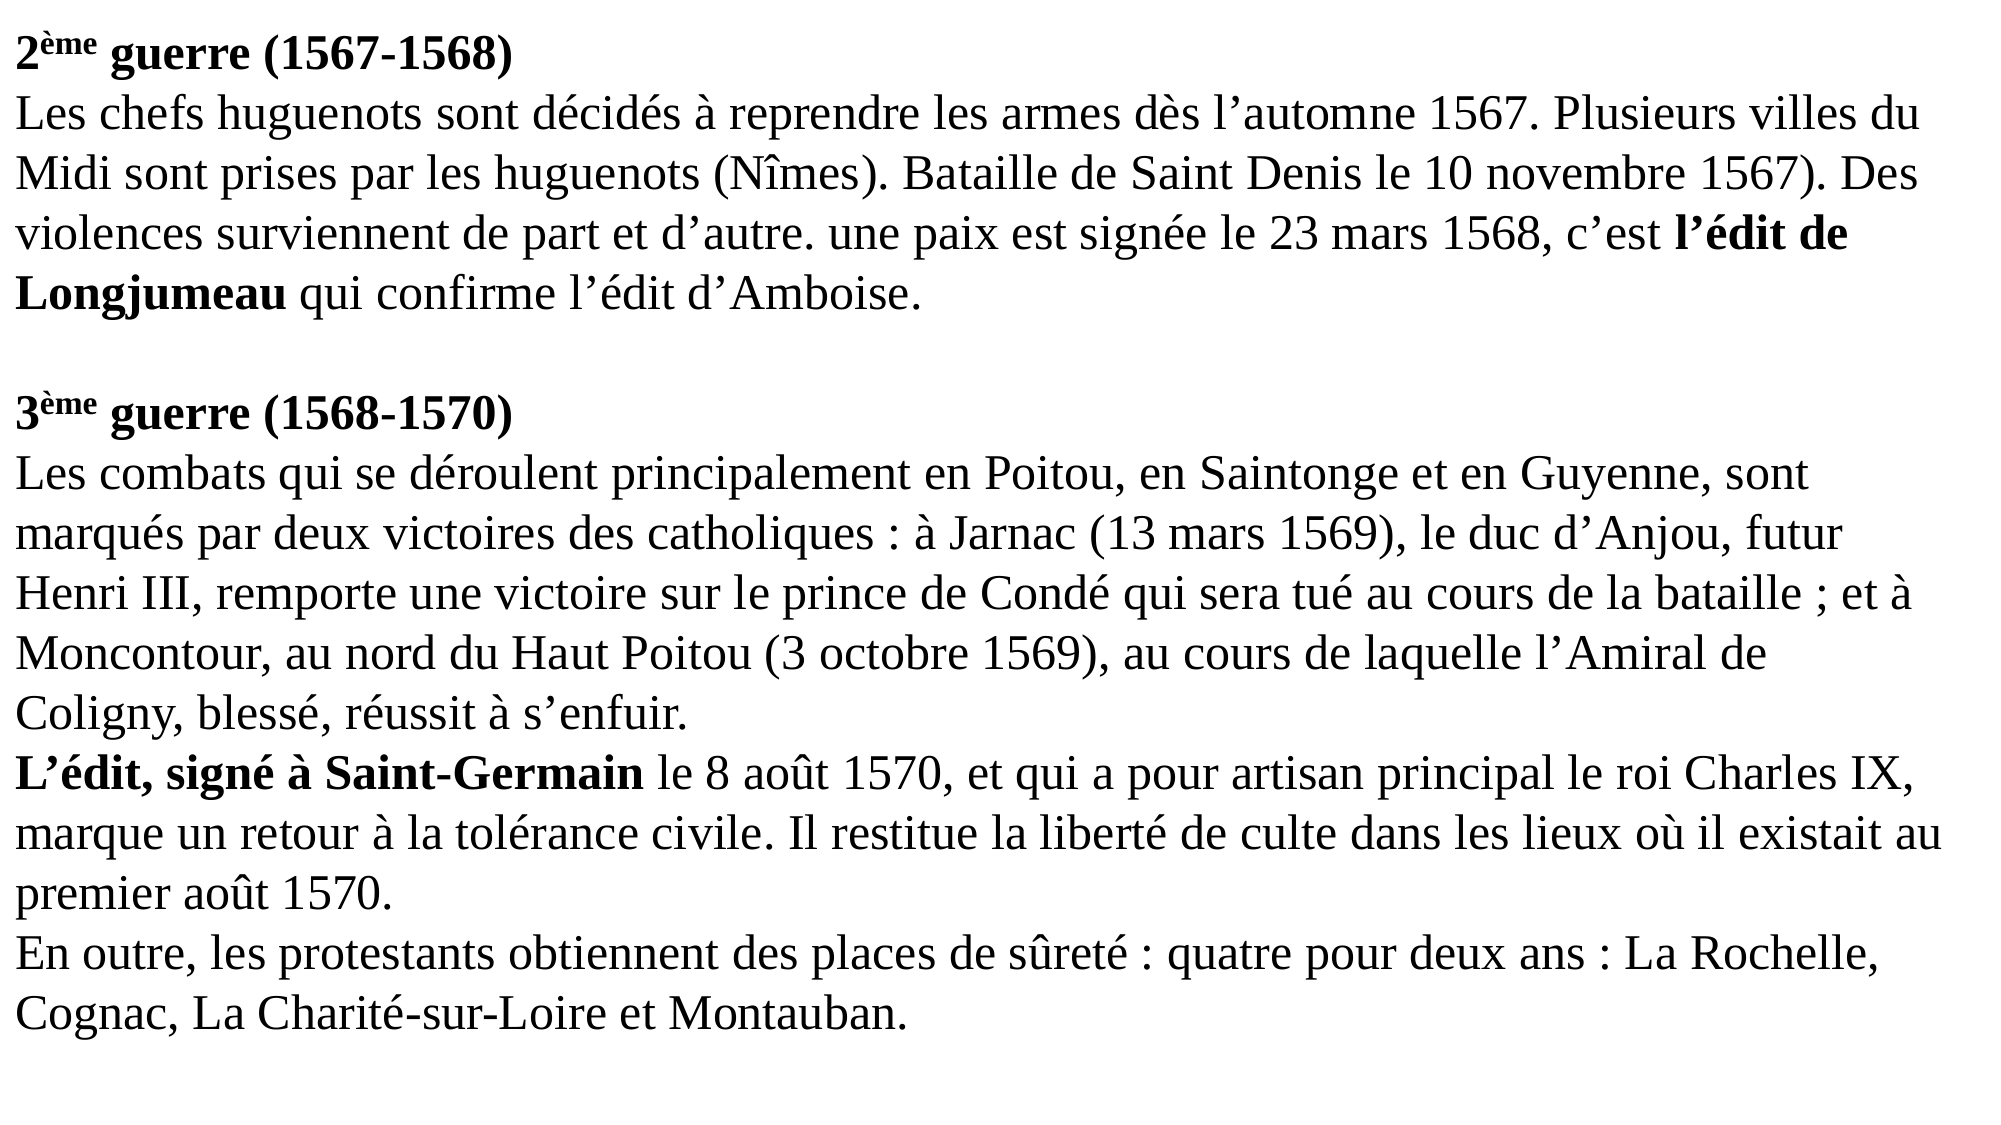

2ème guerre (1567-1568)
Les chefs huguenots sont décidés à reprendre les armes dès l’automne 1567. Plusieurs villes du Midi sont prises par les huguenots (Nîmes). Bataille de Saint Denis le 10 novembre 1567). Des violences surviennent de part et d’autre. une paix est signée le 23 mars 1568, c’est l’édit de Longjumeau qui confirme l’édit d’Amboise.
3ème guerre (1568-1570)
Les combats qui se déroulent principalement en Poitou, en Saintonge et en Guyenne, sont marqués par deux victoires des catholiques : à Jarnac (13 mars 1569), le duc d’Anjou, futur Henri III, remporte une victoire sur le prince de Condé qui sera tué au cours de la bataille ; et à Moncontour, au nord du Haut Poitou (3 octobre 1569), au cours de laquelle l’Amiral de Coligny, blessé, réussit à s’enfuir.
L’édit, signé à Saint-Germain le 8 août 1570, et qui a pour artisan principal le roi Charles IX, marque un retour à la tolérance civile. Il restitue la liberté de culte dans les lieux où il existait au premier août 1570.
En outre, les protestants obtiennent des places de sûreté : quatre pour deux ans : La Rochelle, Cognac, La Charité-sur-Loire et Montauban.